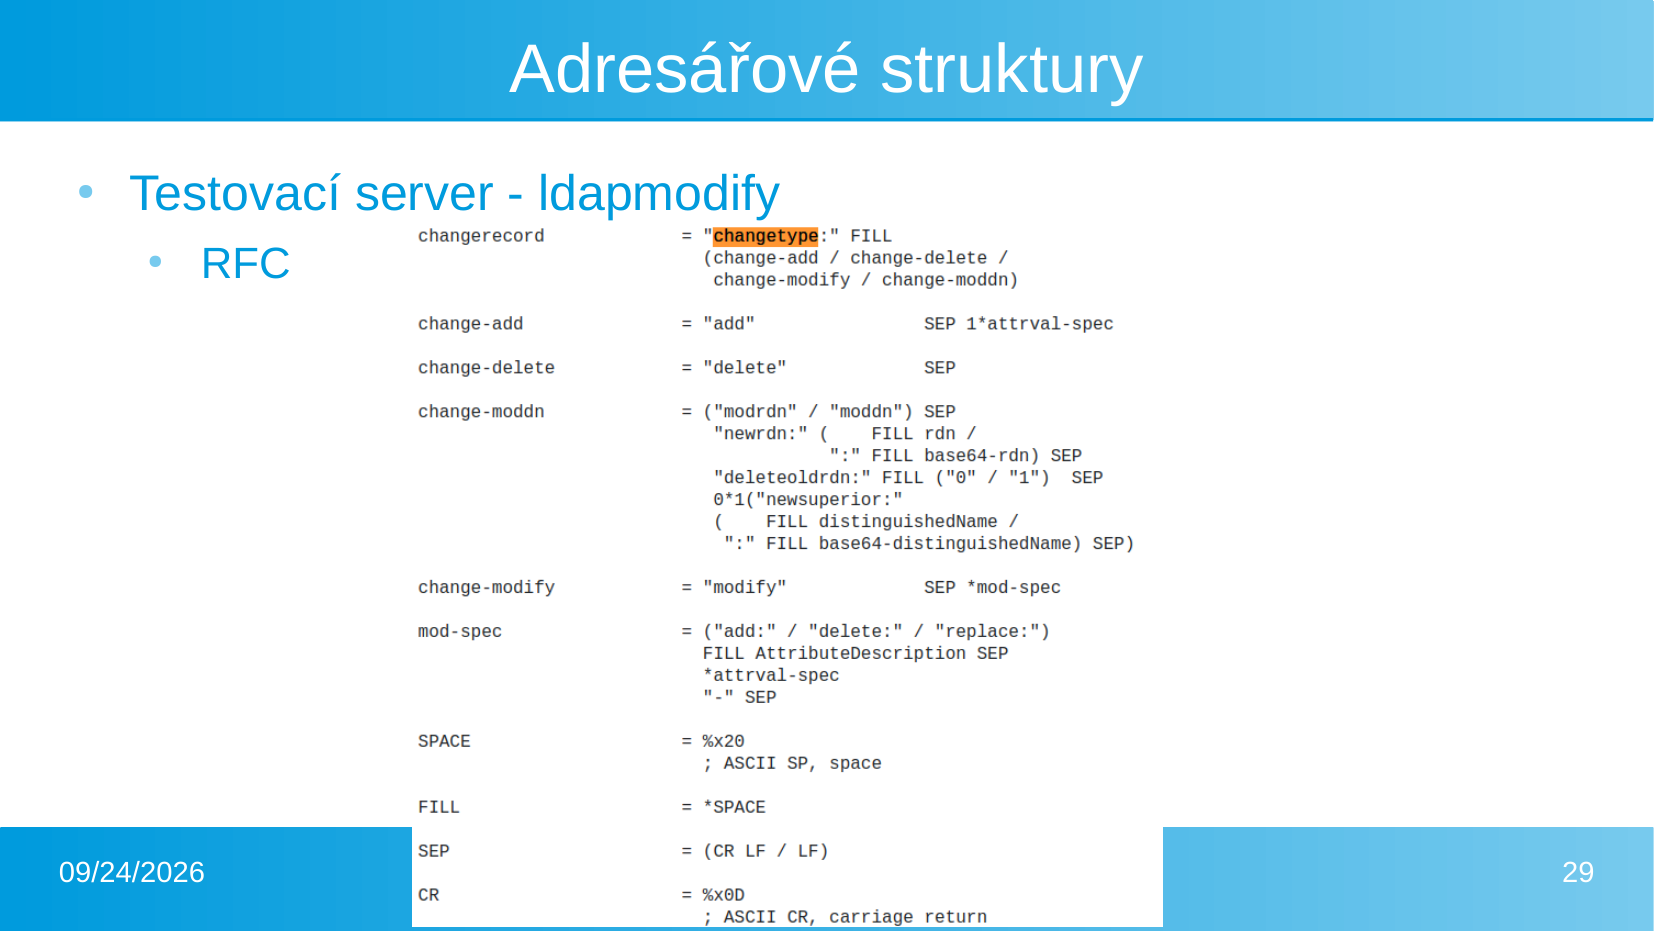

# Adresářové struktury
Testovací server - ldapmodify
RFC
29